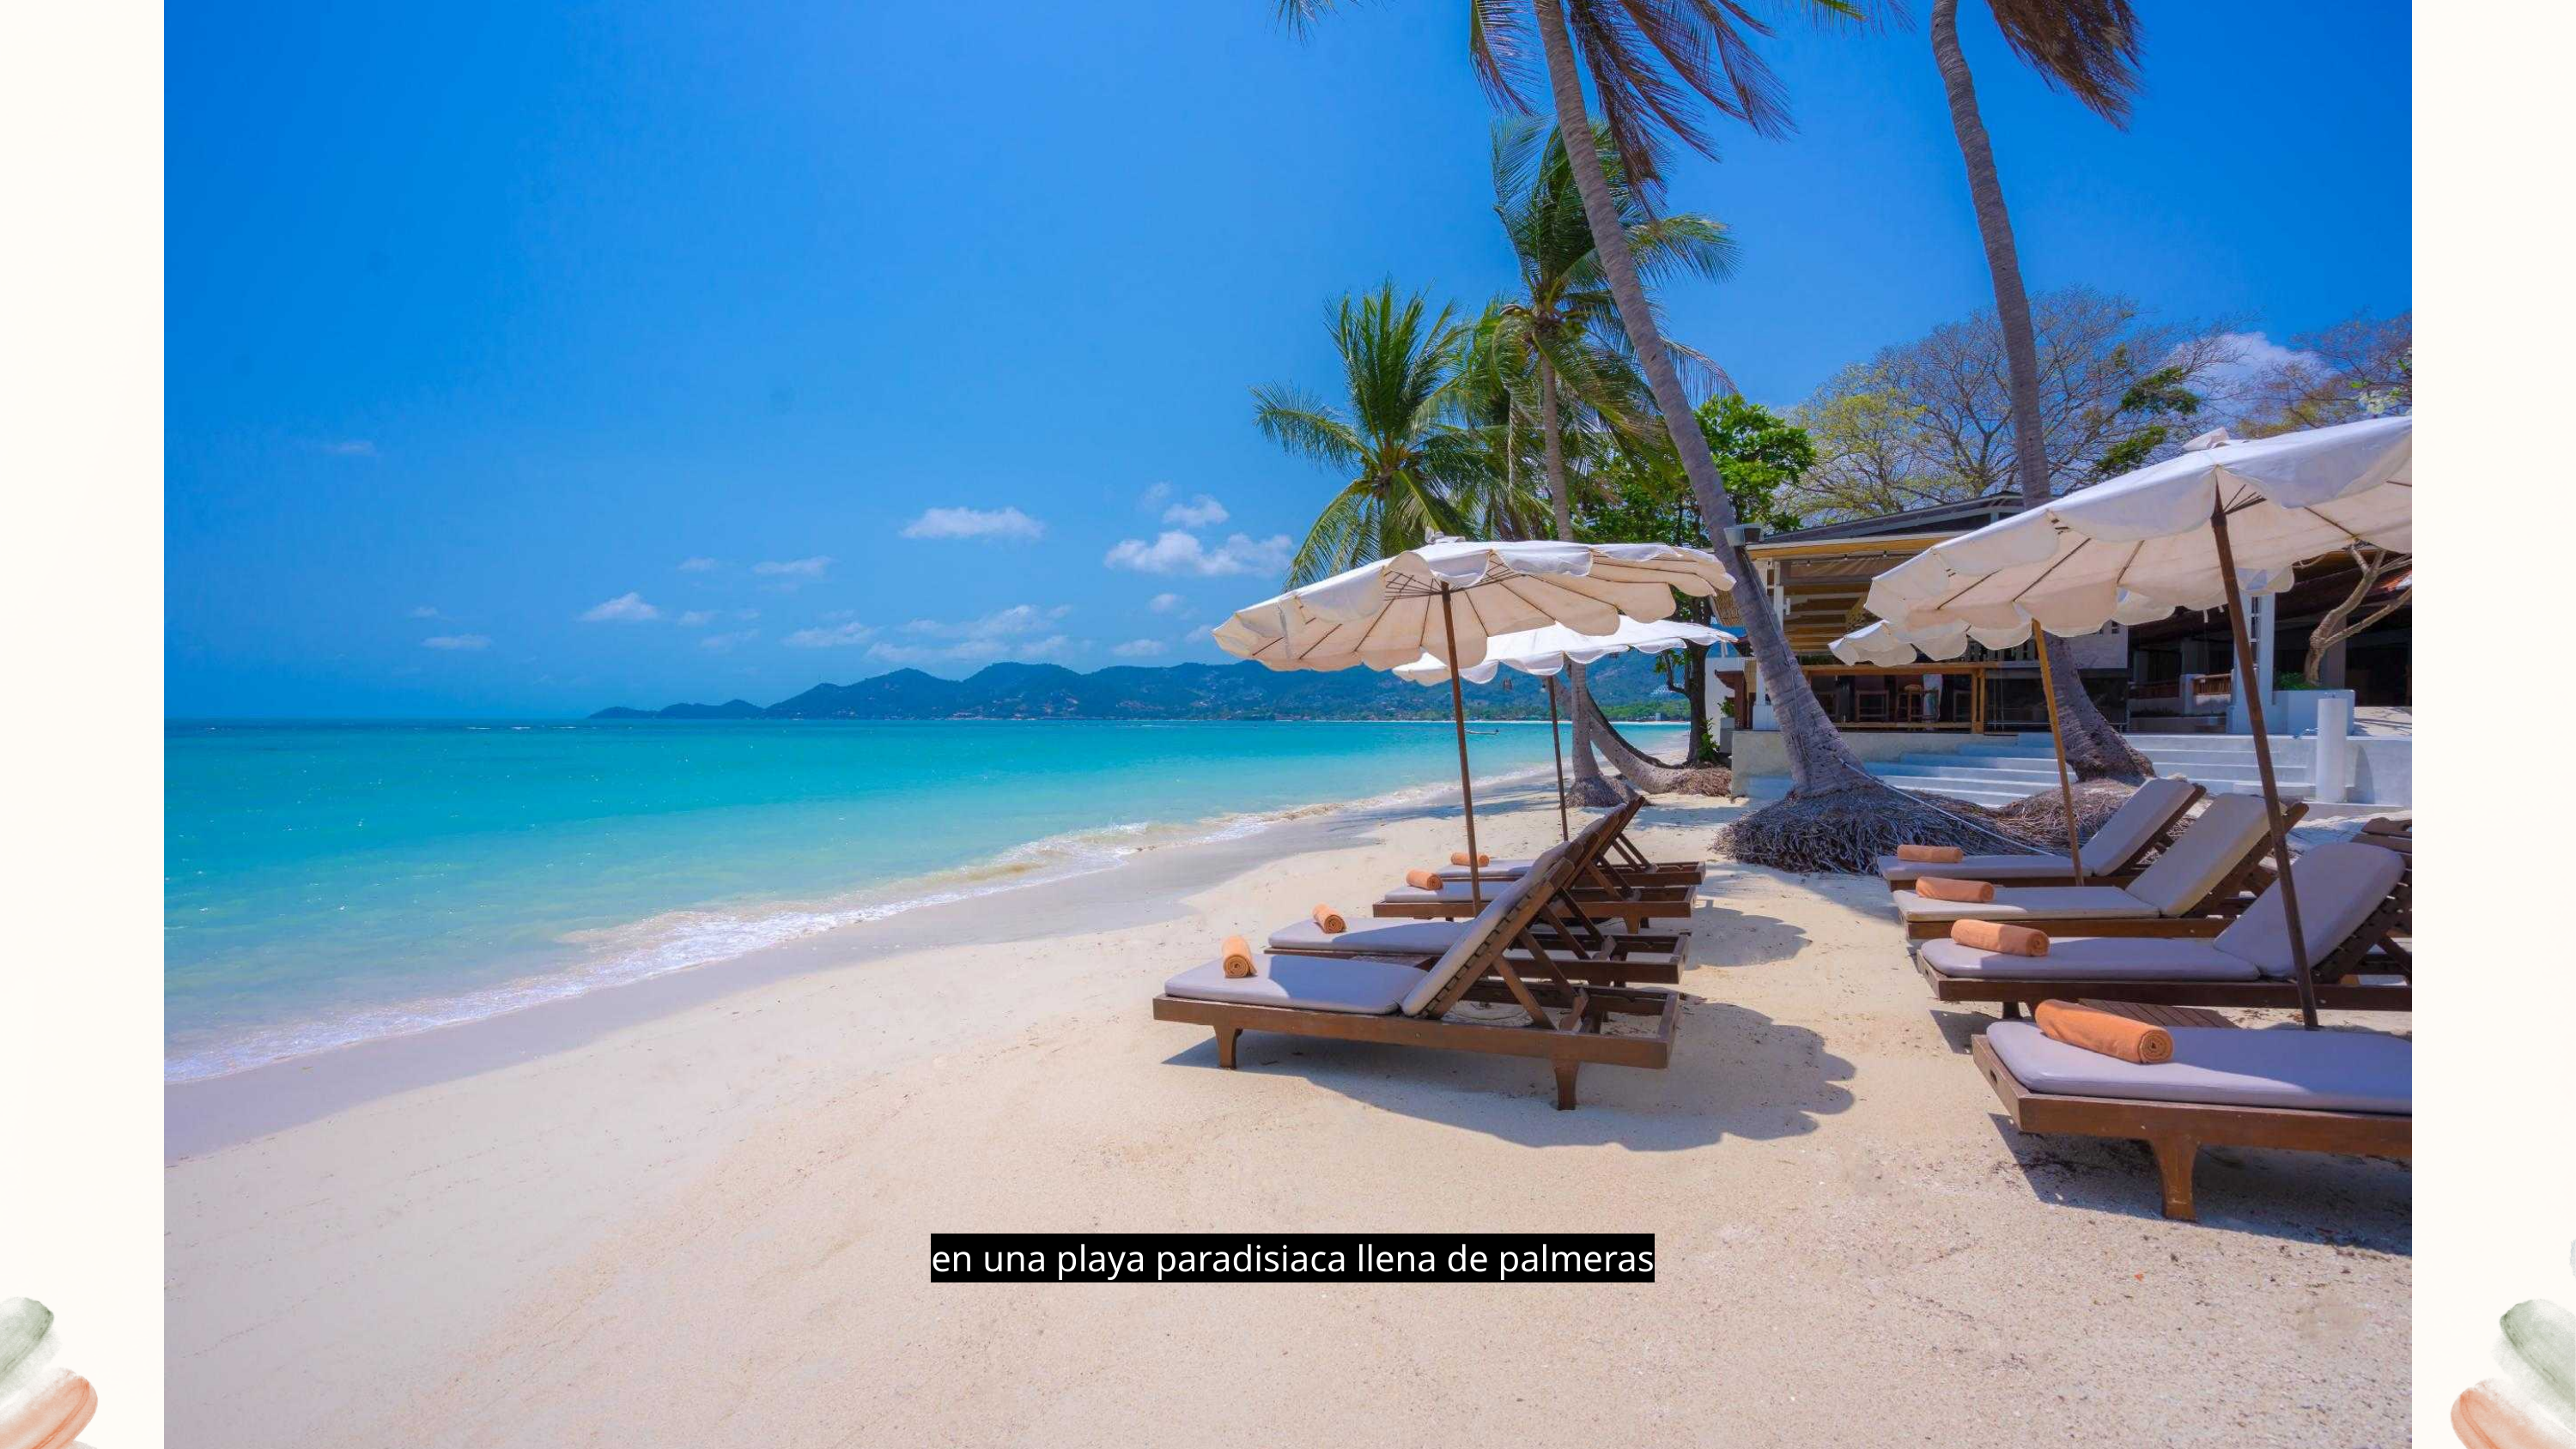

en una playa paradisiaca llena de palmeras